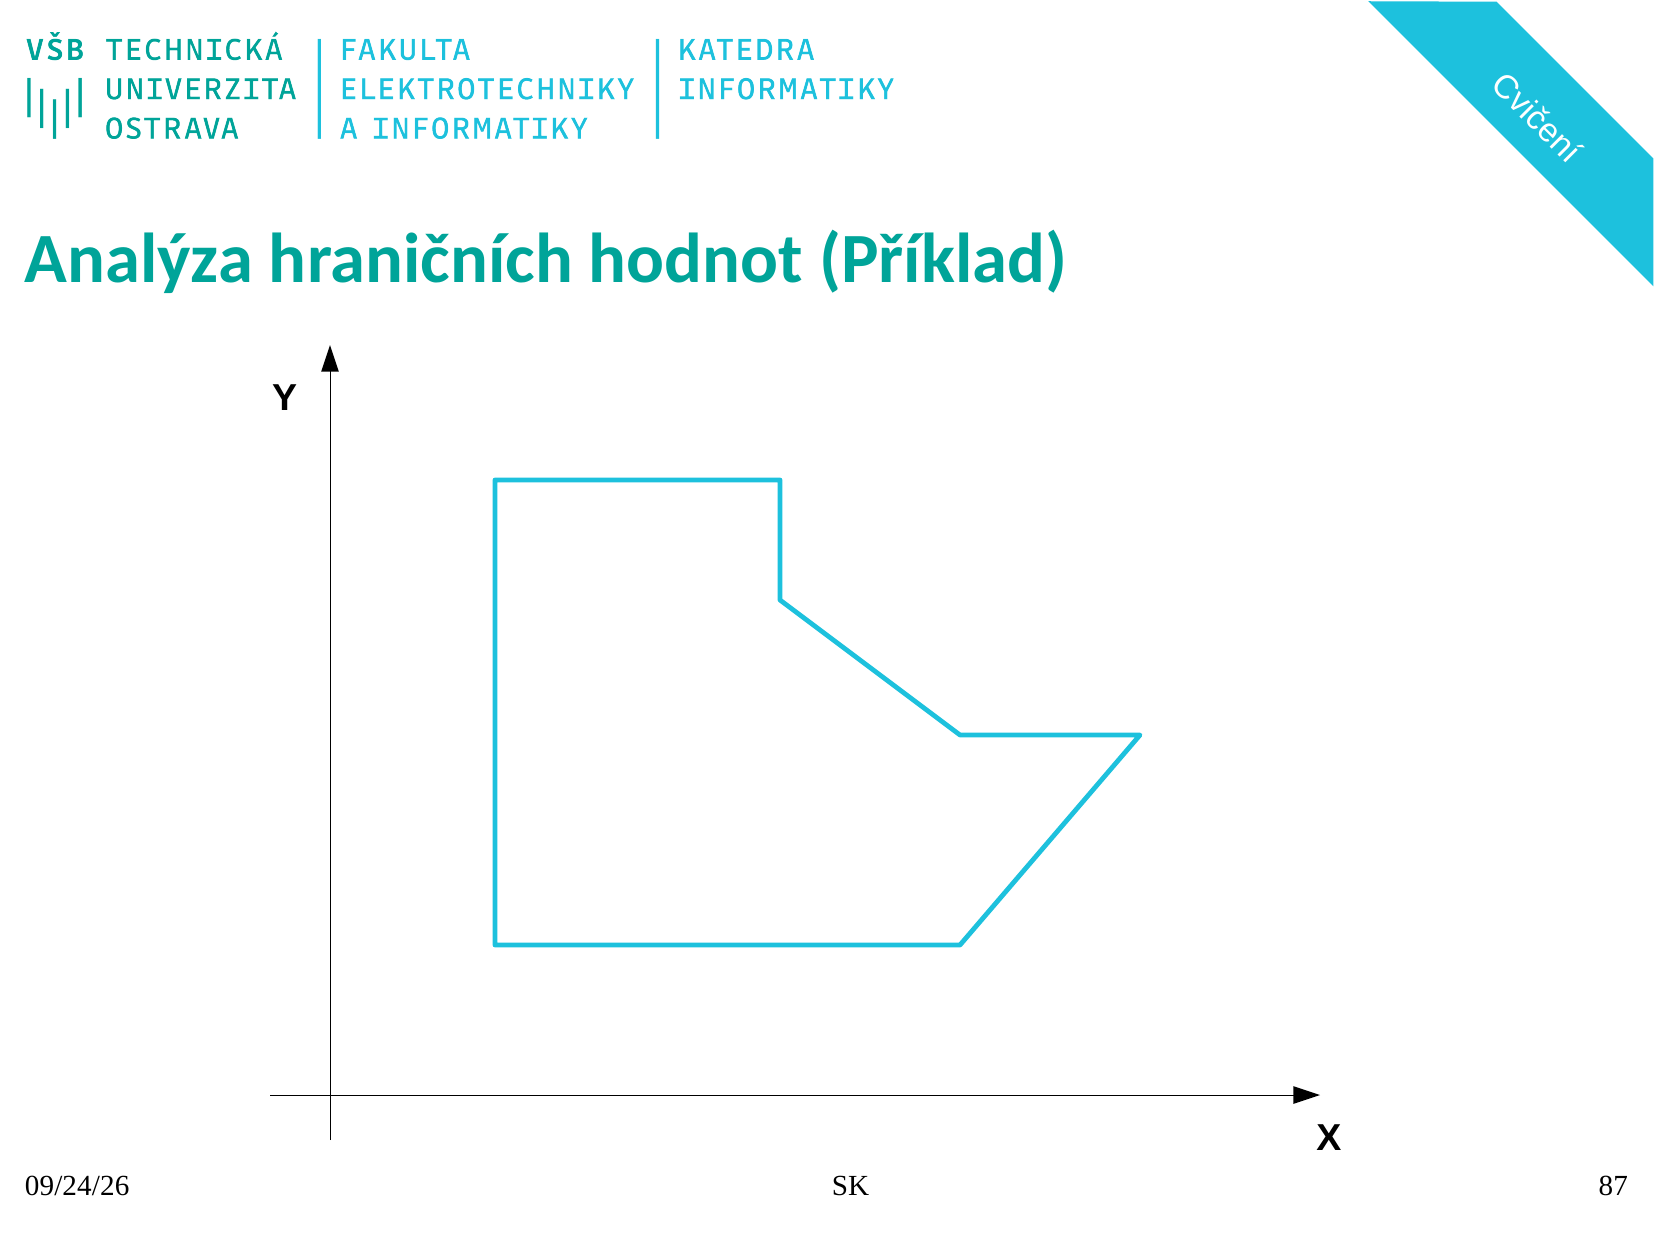

Cvičení
# Analýza hraničních hodnot (Příklad)
Y
X
SK
87